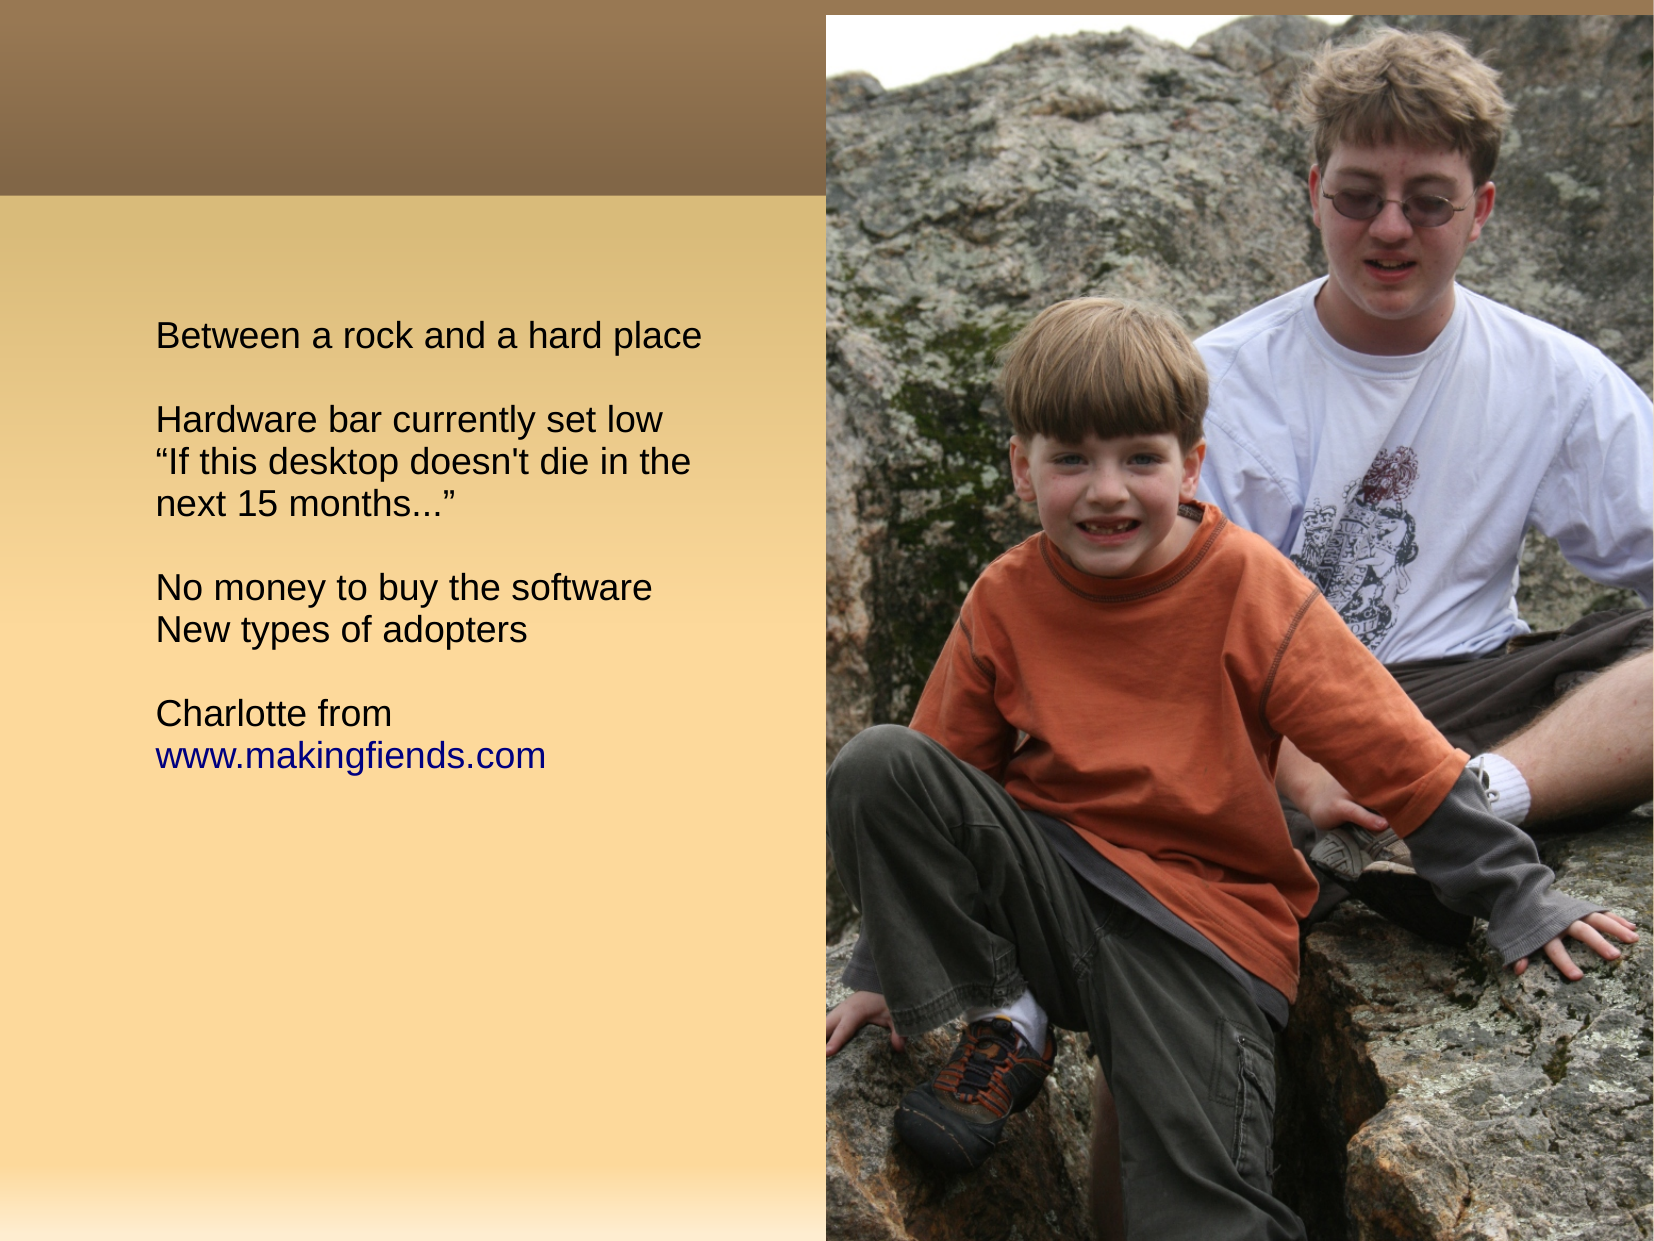

Between a rock and a hard place
Hardware bar currently set low
“If this desktop doesn't die in the
next 15 months...”
No money to buy the software
New types of adopters
Charlotte from
www.makingfiends.com